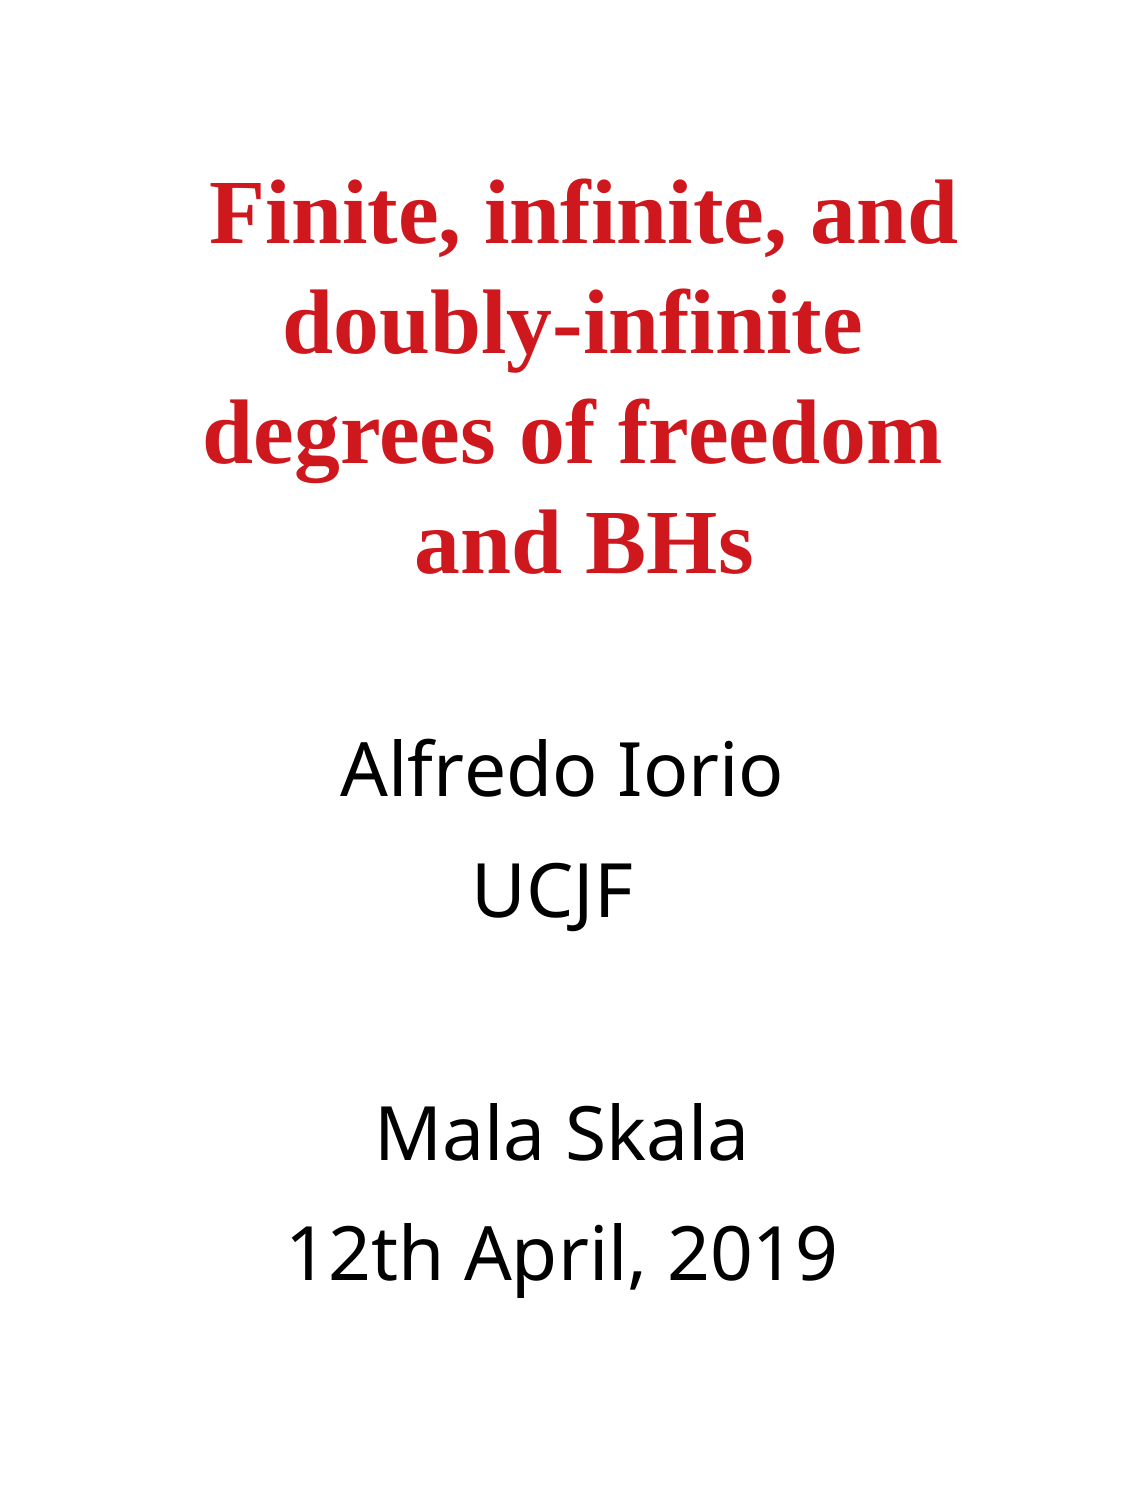

# Finite, infinite, and doubly-infinite degrees of freedom and BHs
Alfredo Iorio
UCJF
Mala Skala
12th April, 2019